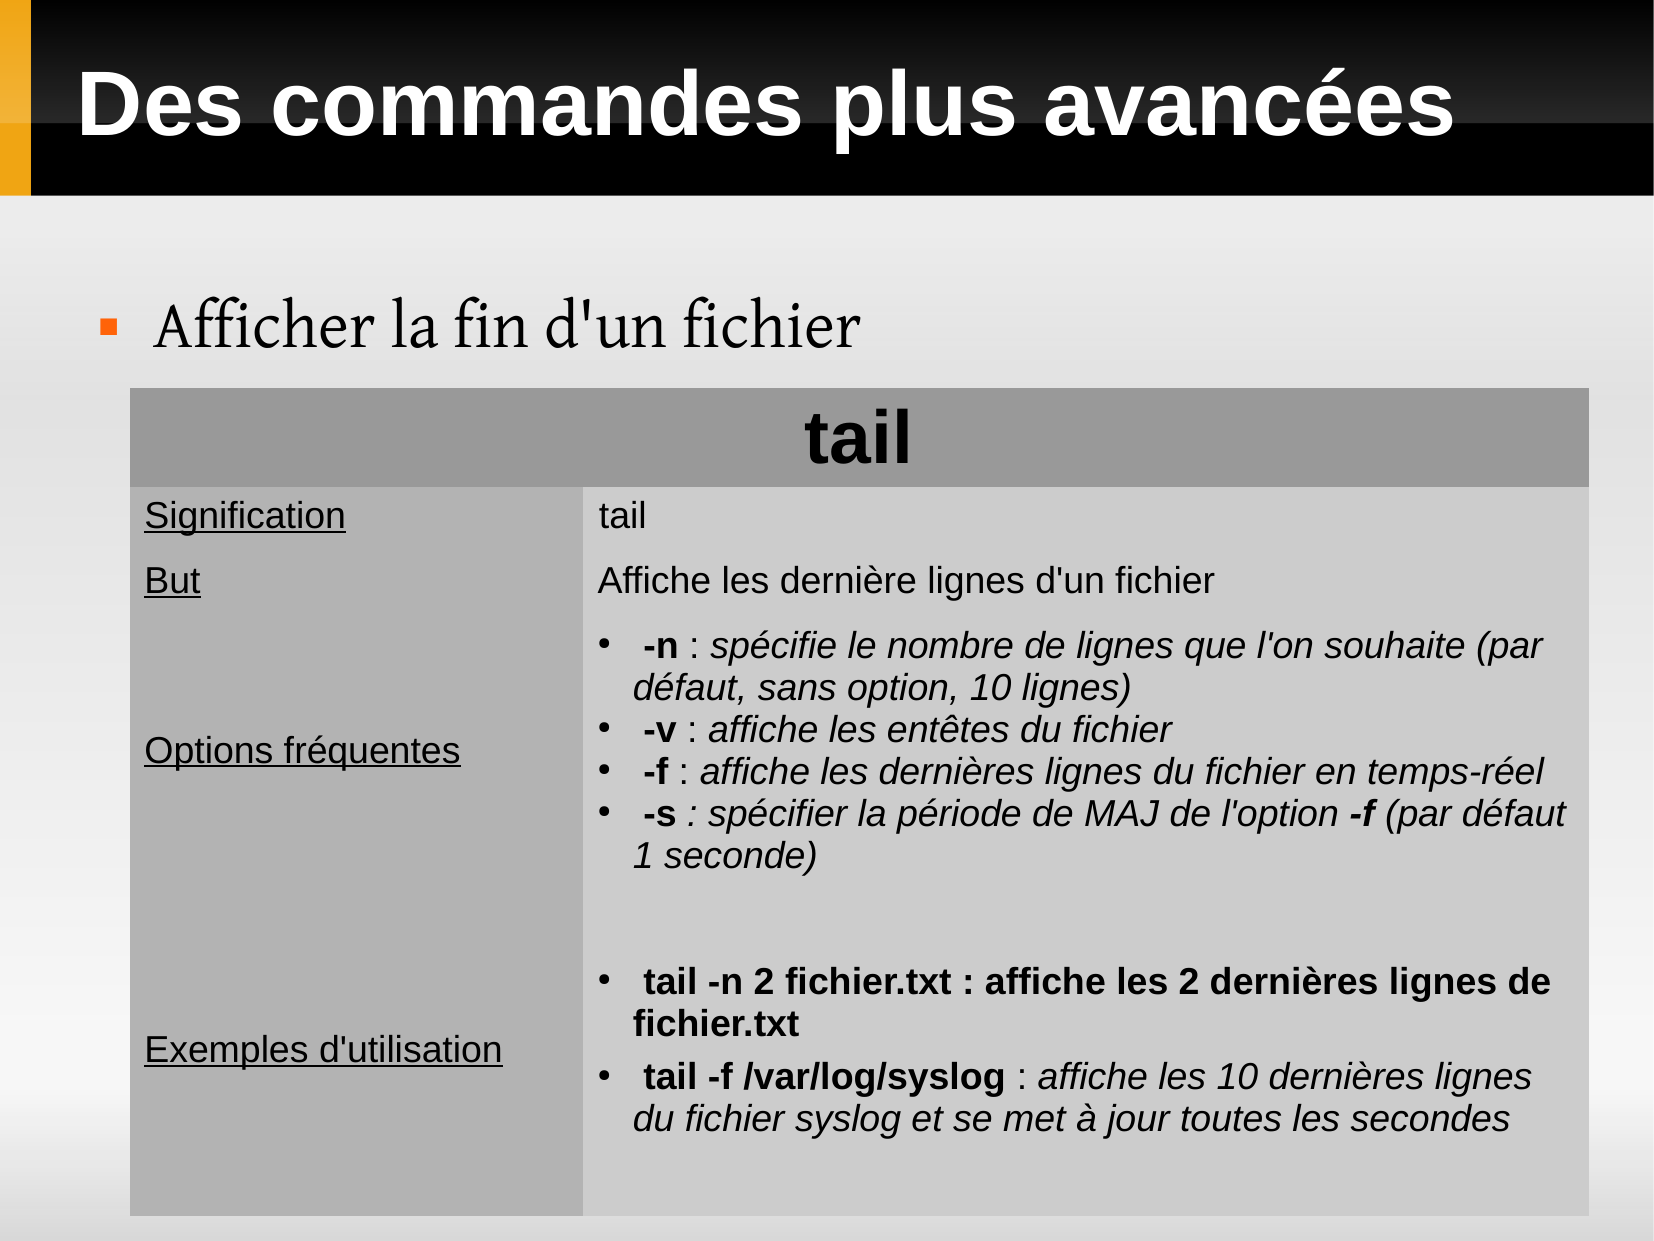

# Des commandes plus avancées
Afficher la fin d'un fichier
| tail | |
| --- | --- |
| Signification | tail |
| But | Affiche les dernière lignes d'un fichier |
| Options fréquentes | -n : spécifie le nombre de lignes que l'on souhaite (par défaut, sans option, 10 lignes) -v : affiche les entêtes du fichier -f : affiche les dernières lignes du fichier en temps-réel -s : spécifier la période de MAJ de l'option -f (par défaut 1 seconde) |
| Exemples d'utilisation | tail -n 2 fichier.txt : affiche les 2 dernières lignes de fichier.txt tail -f /var/log/syslog : affiche les 10 dernières lignes du fichier syslog et se met à jour toutes les secondes |